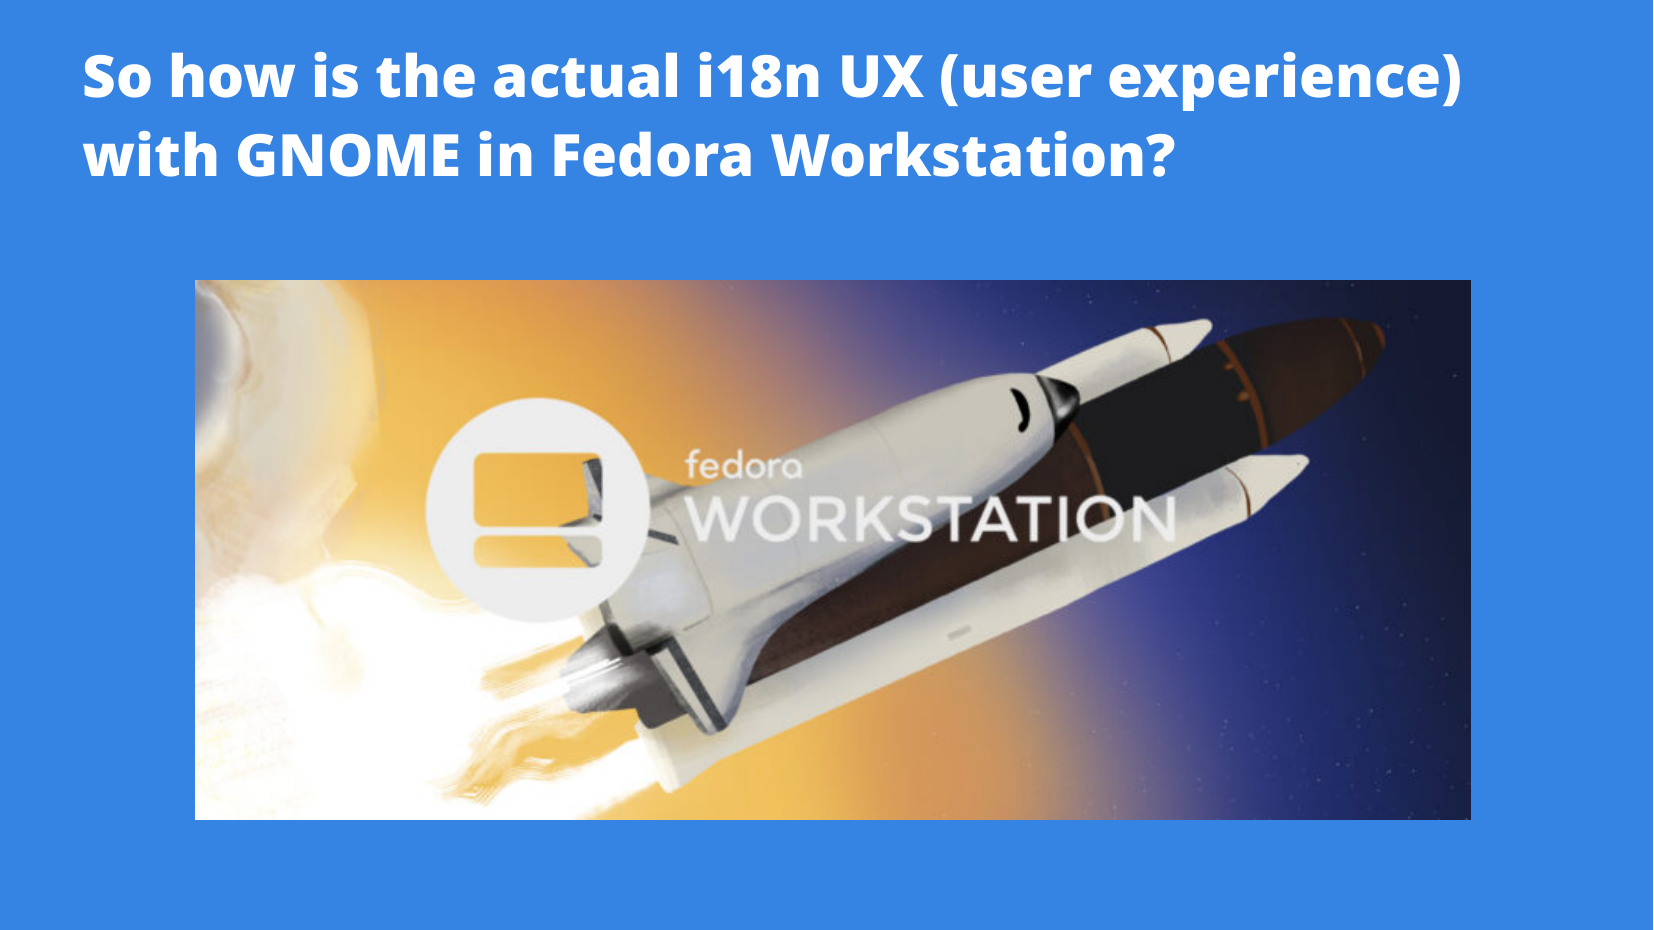

# So how is the actual i18n UX (user experience) with GNOME in Fedora Workstation?